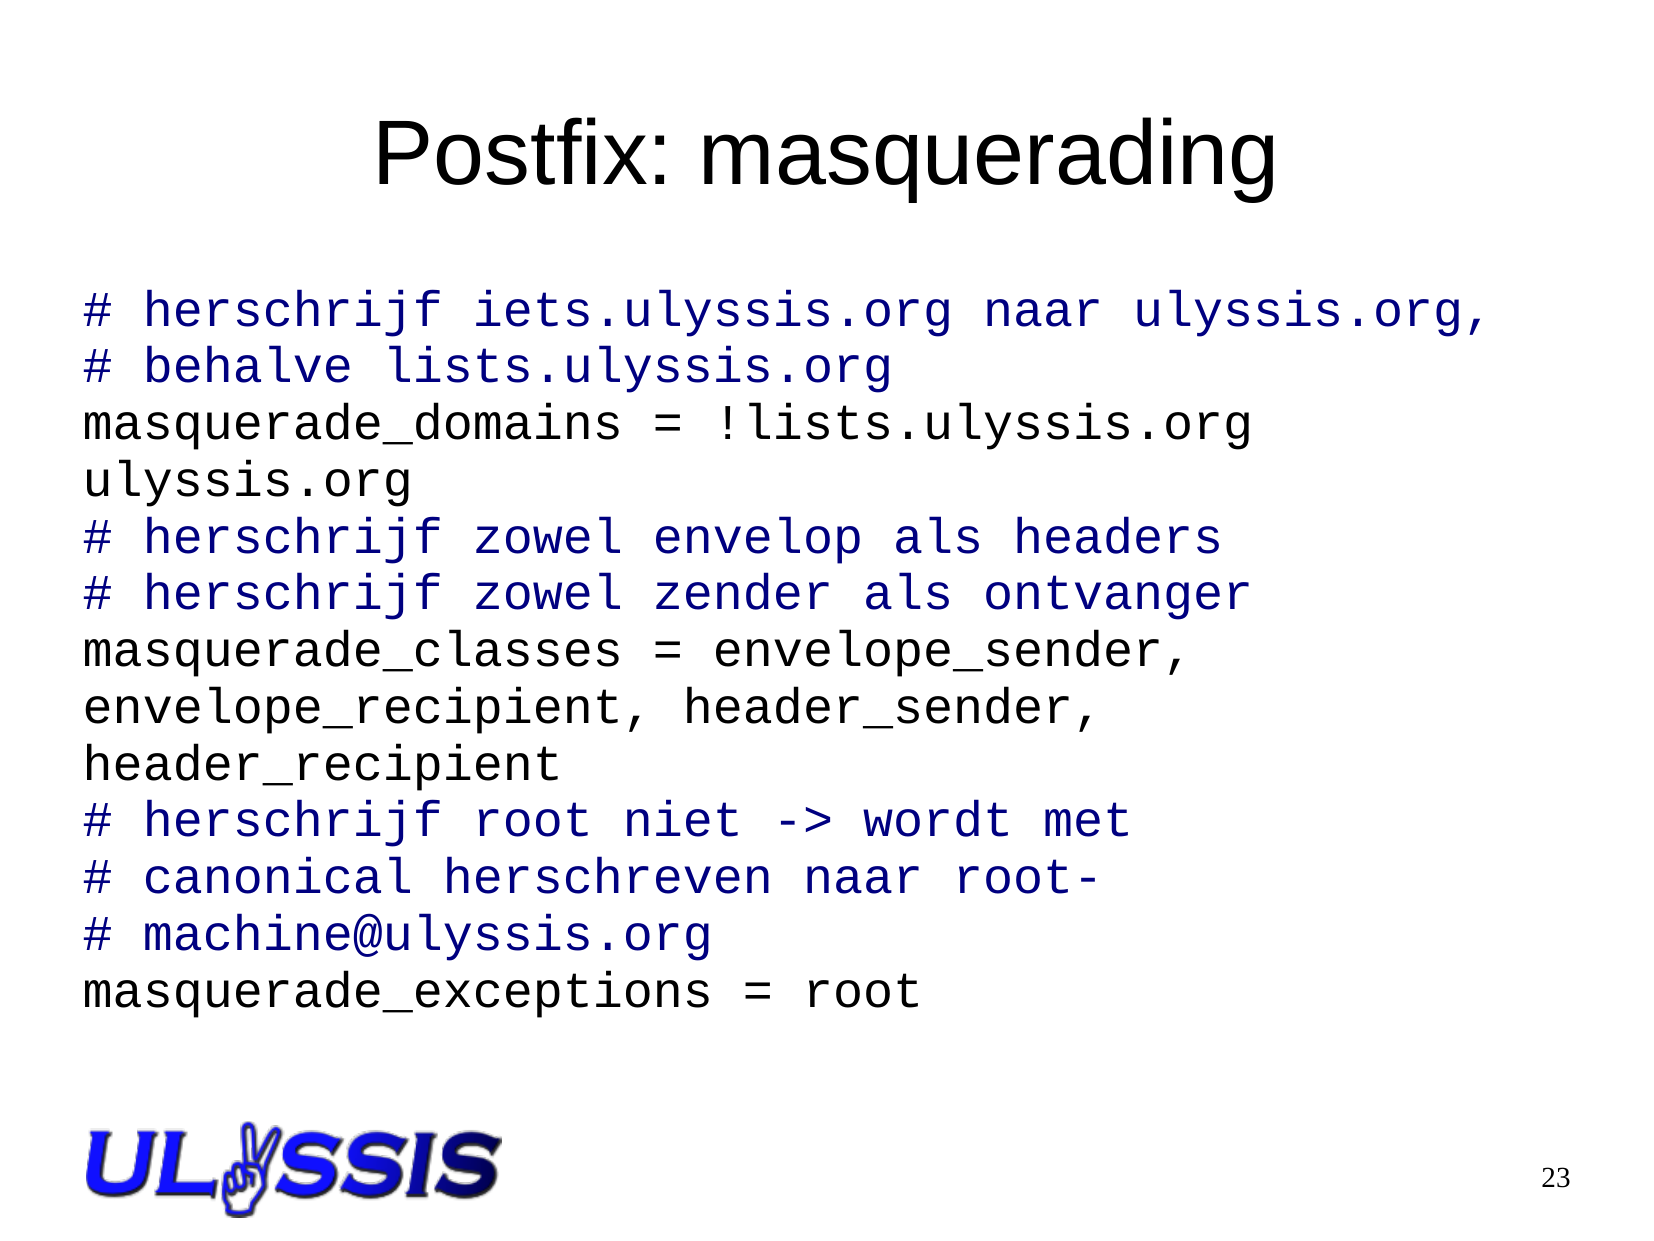

# Postfix: masquerading
# herschrijf iets.ulyssis.org naar ulyssis.org,
# behalve lists.ulyssis.org
masquerade_domains = !lists.ulyssis.org ulyssis.org
# herschrijf zowel envelop als headers
# herschrijf zowel zender als ontvanger
masquerade_classes = envelope_sender, envelope_recipient, header_sender, header_recipient
# herschrijf root niet -> wordt met
# canonical herschreven naar root-
# machine@ulyssis.org
masquerade_exceptions = root
23